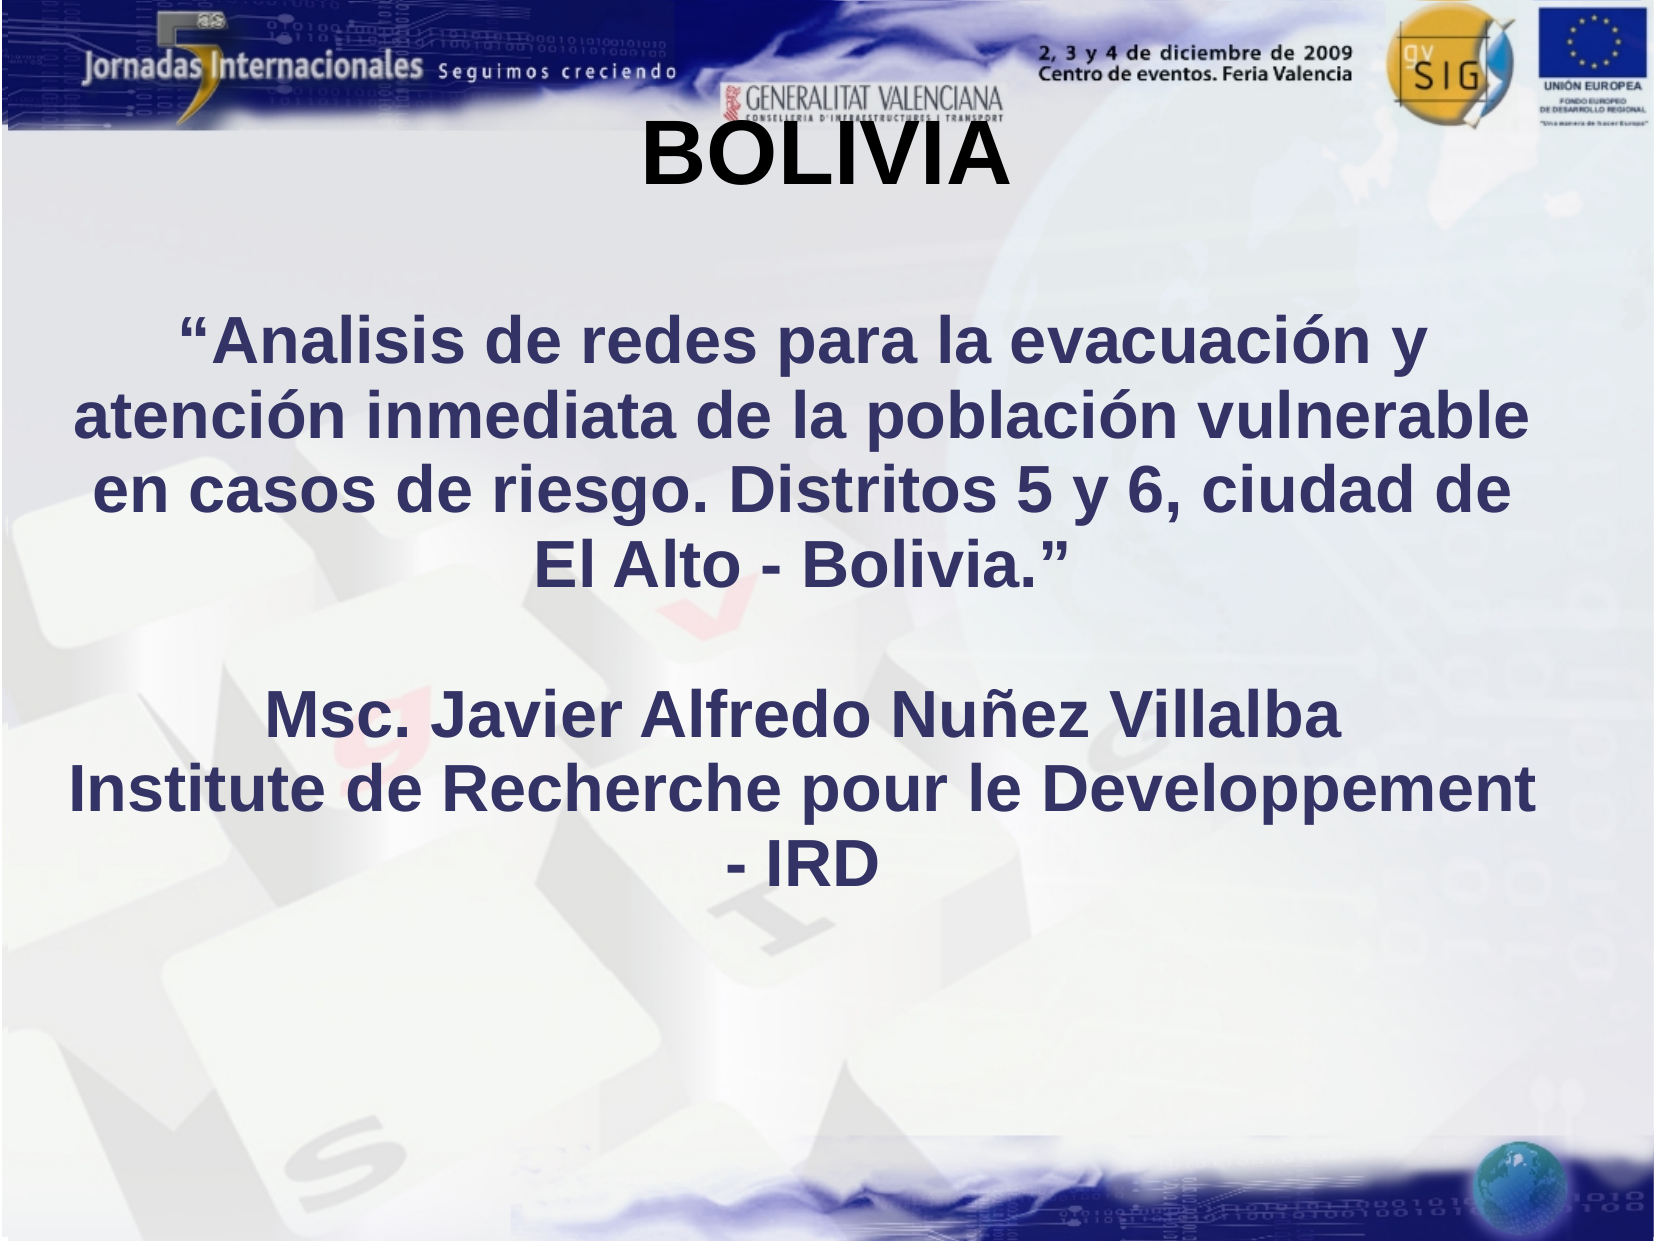

# BOLIVIA
“Analisis de redes para la evacuación y atención inmediata de la población vulnerable en casos de riesgo. Distritos 5 y 6, ciudad de El Alto - Bolivia.”
Msc. Javier Alfredo Nuñez Villalba
Institute de Recherche pour le Developpement - IRD